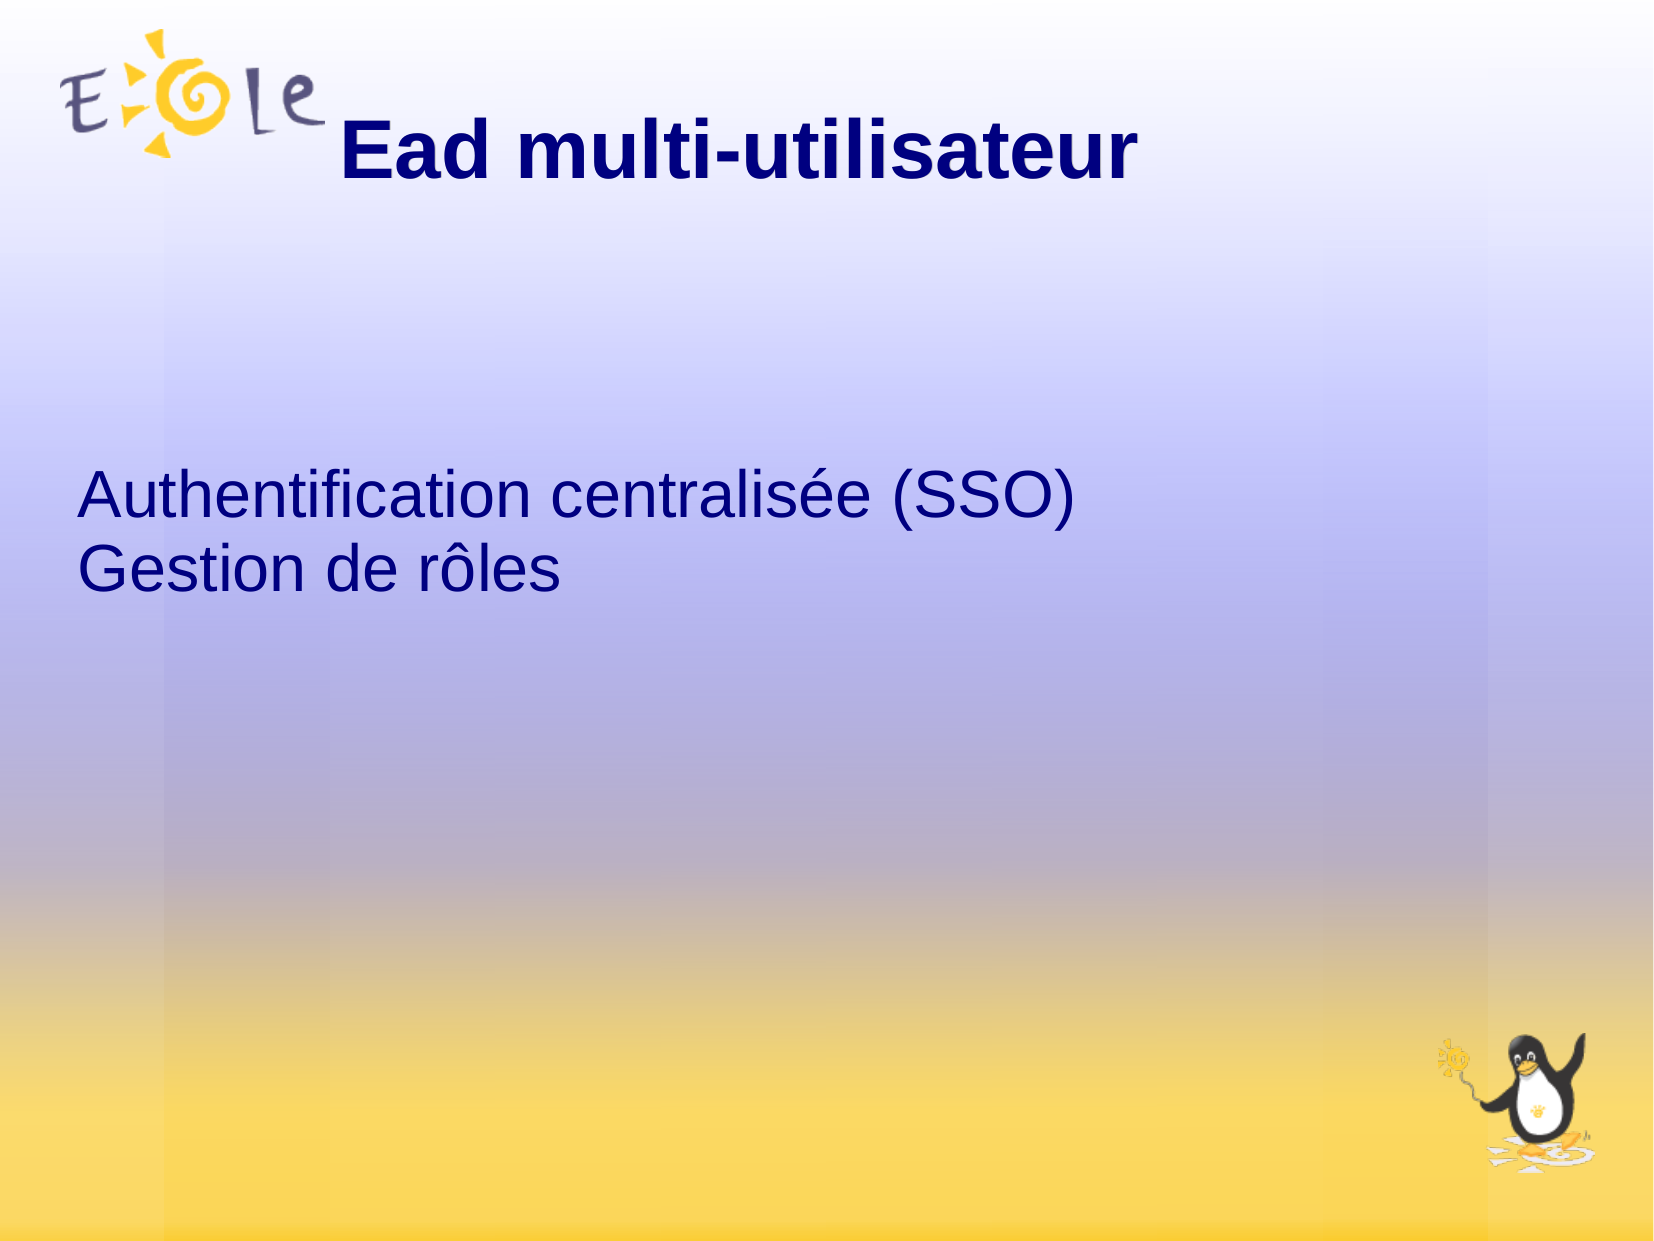

Ead multi-utilisateur
# Authentification centralisée (SSO)
 Gestion de rôles